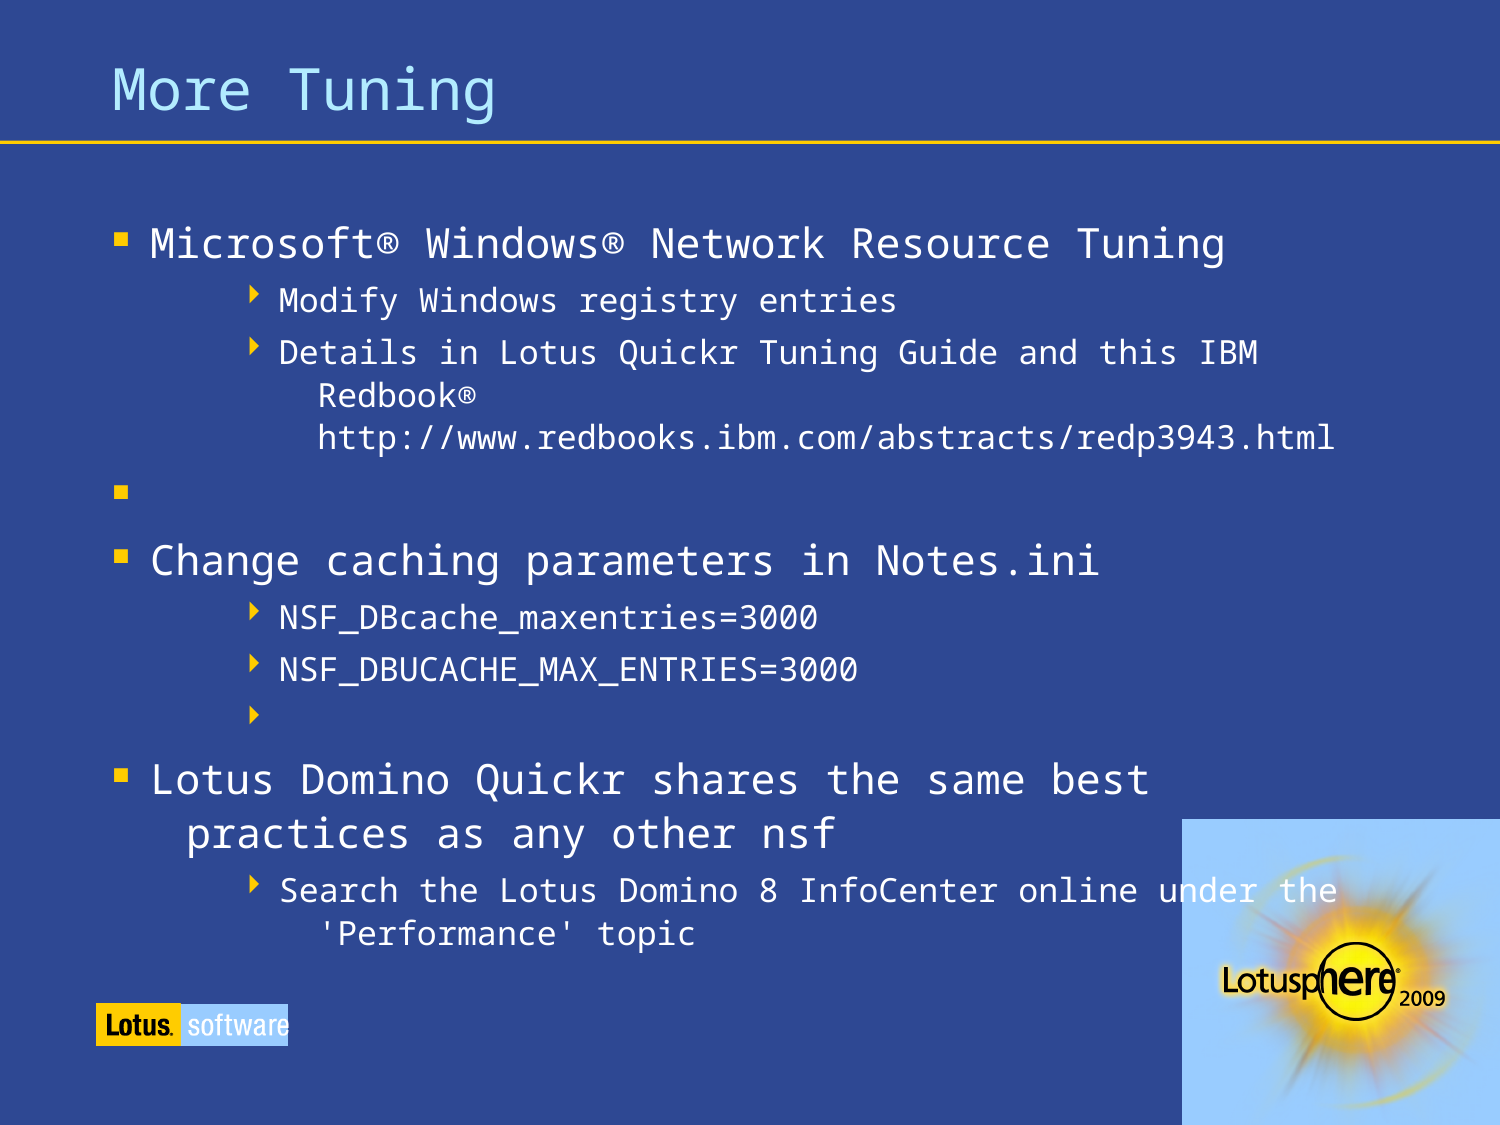

# More Tuning
Microsoft® Windows® Network Resource Tuning
Modify Windows registry entries
Details in Lotus Quickr Tuning Guide and this IBM Redbook® http://www.redbooks.ibm.com/abstracts/redp3943.html
Change caching parameters in Notes.ini
NSF_DBcache_maxentries=3000
NSF_DBUCACHE_MAX_ENTRIES=3000
Lotus Domino Quickr shares the same best practices as any other nsf
Search the Lotus Domino 8 InfoCenter online under the 'Performance' topic